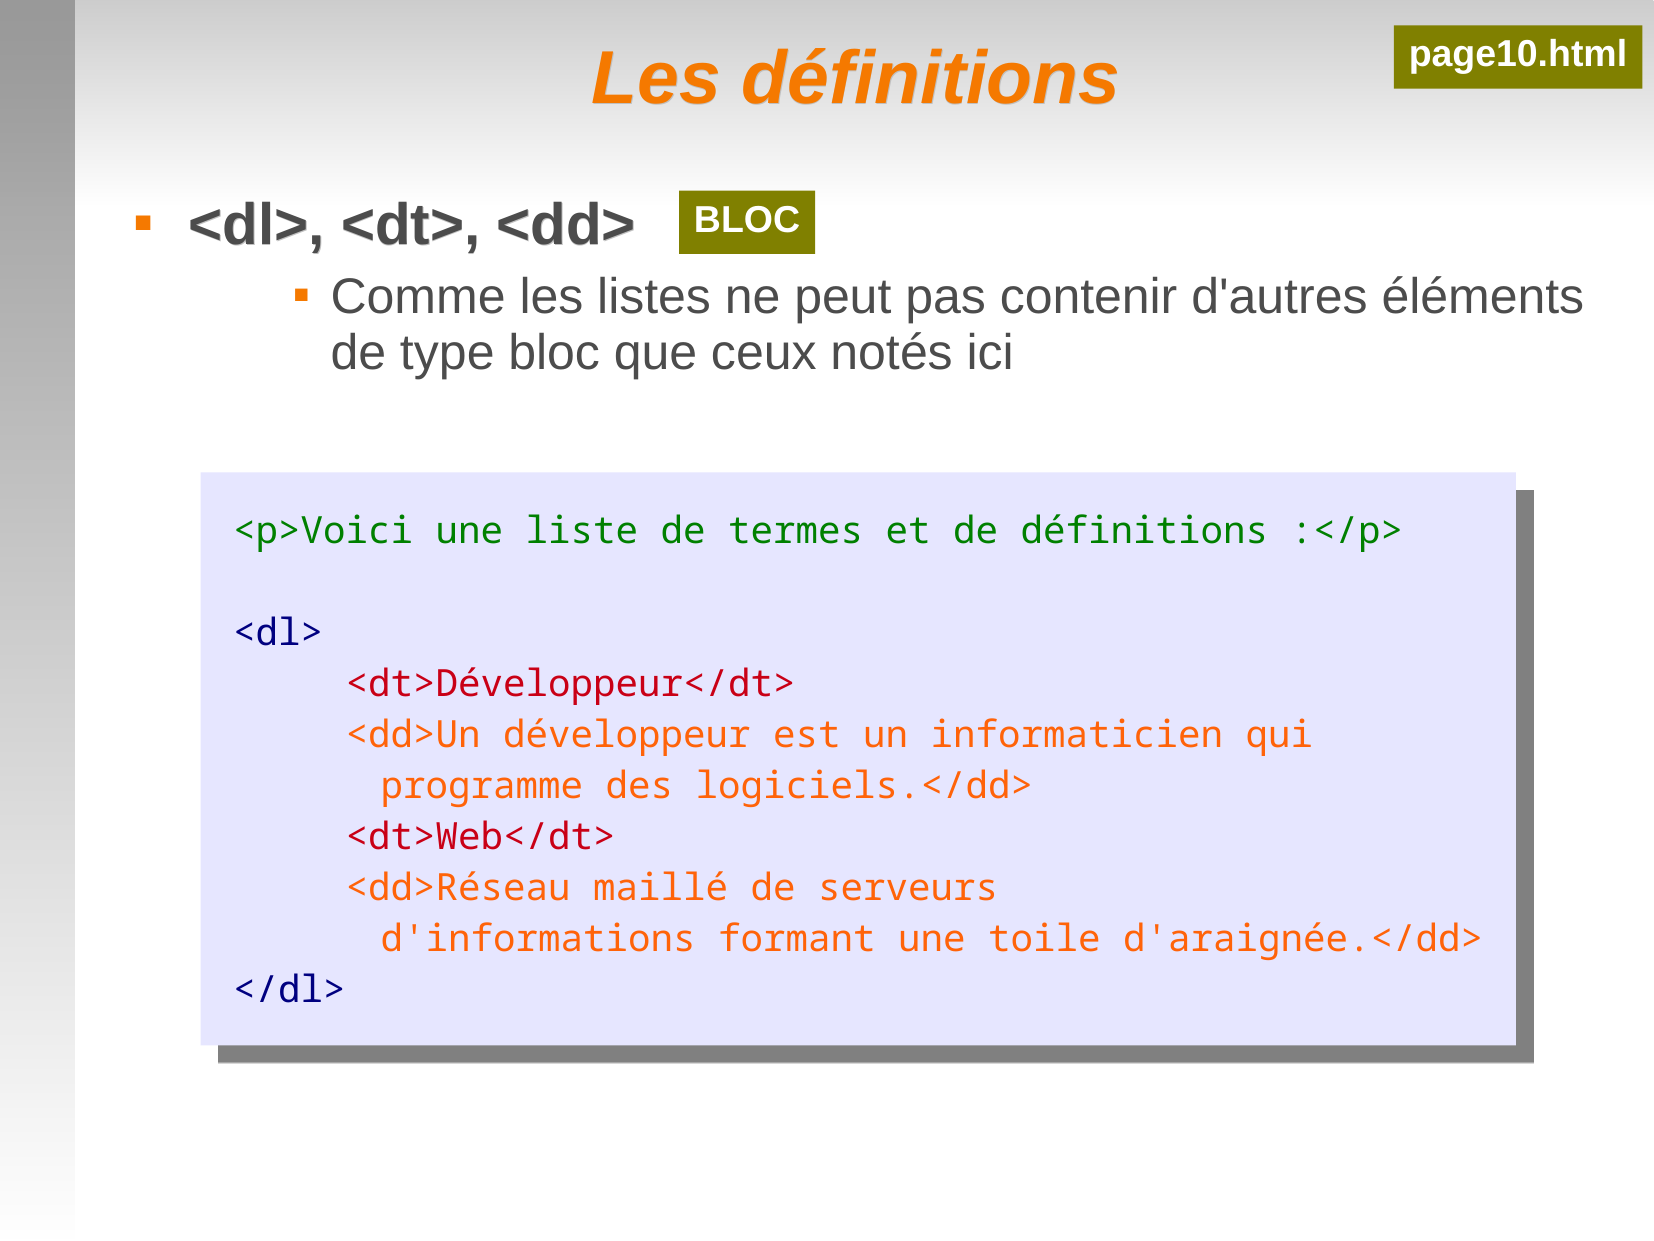

# Les définitions
page10.html
BLOC
<dl>, <dt>, <dd>
Comme les listes ne peut pas contenir d'autres éléments de type bloc que ceux notés ici
<p>Voici une liste de termes et de définitions :</p>
<dl>
 <dt>Développeur</dt>
 <dd>Un développeur est un informaticien qui
		programme des logiciels.</dd>
 <dt>Web</dt>
 <dd>Réseau maillé de serveurs
		d'informations formant une toile d'araignée.</dd>
</dl>